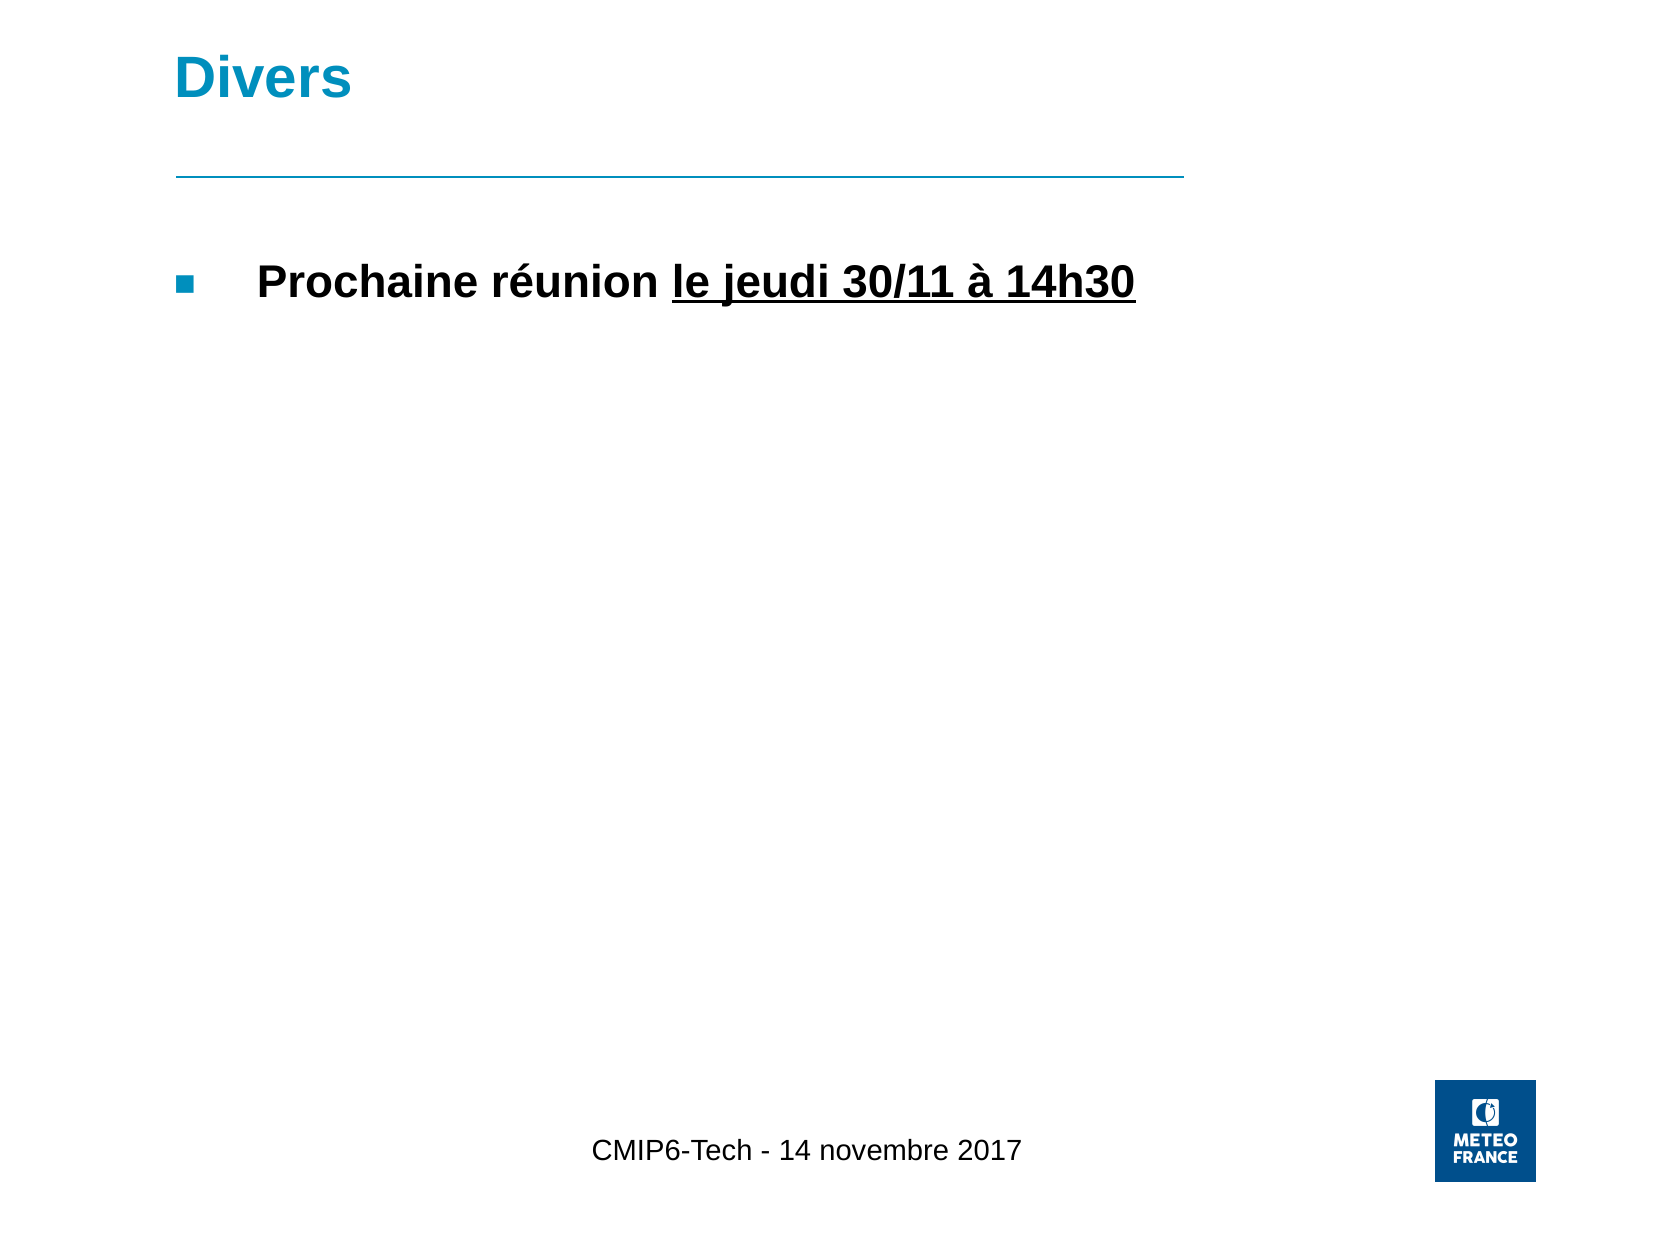

# Divers
Prochaine réunion le jeudi 30/11 à 14h30
CMIP6-Tech - 14 novembre 2017